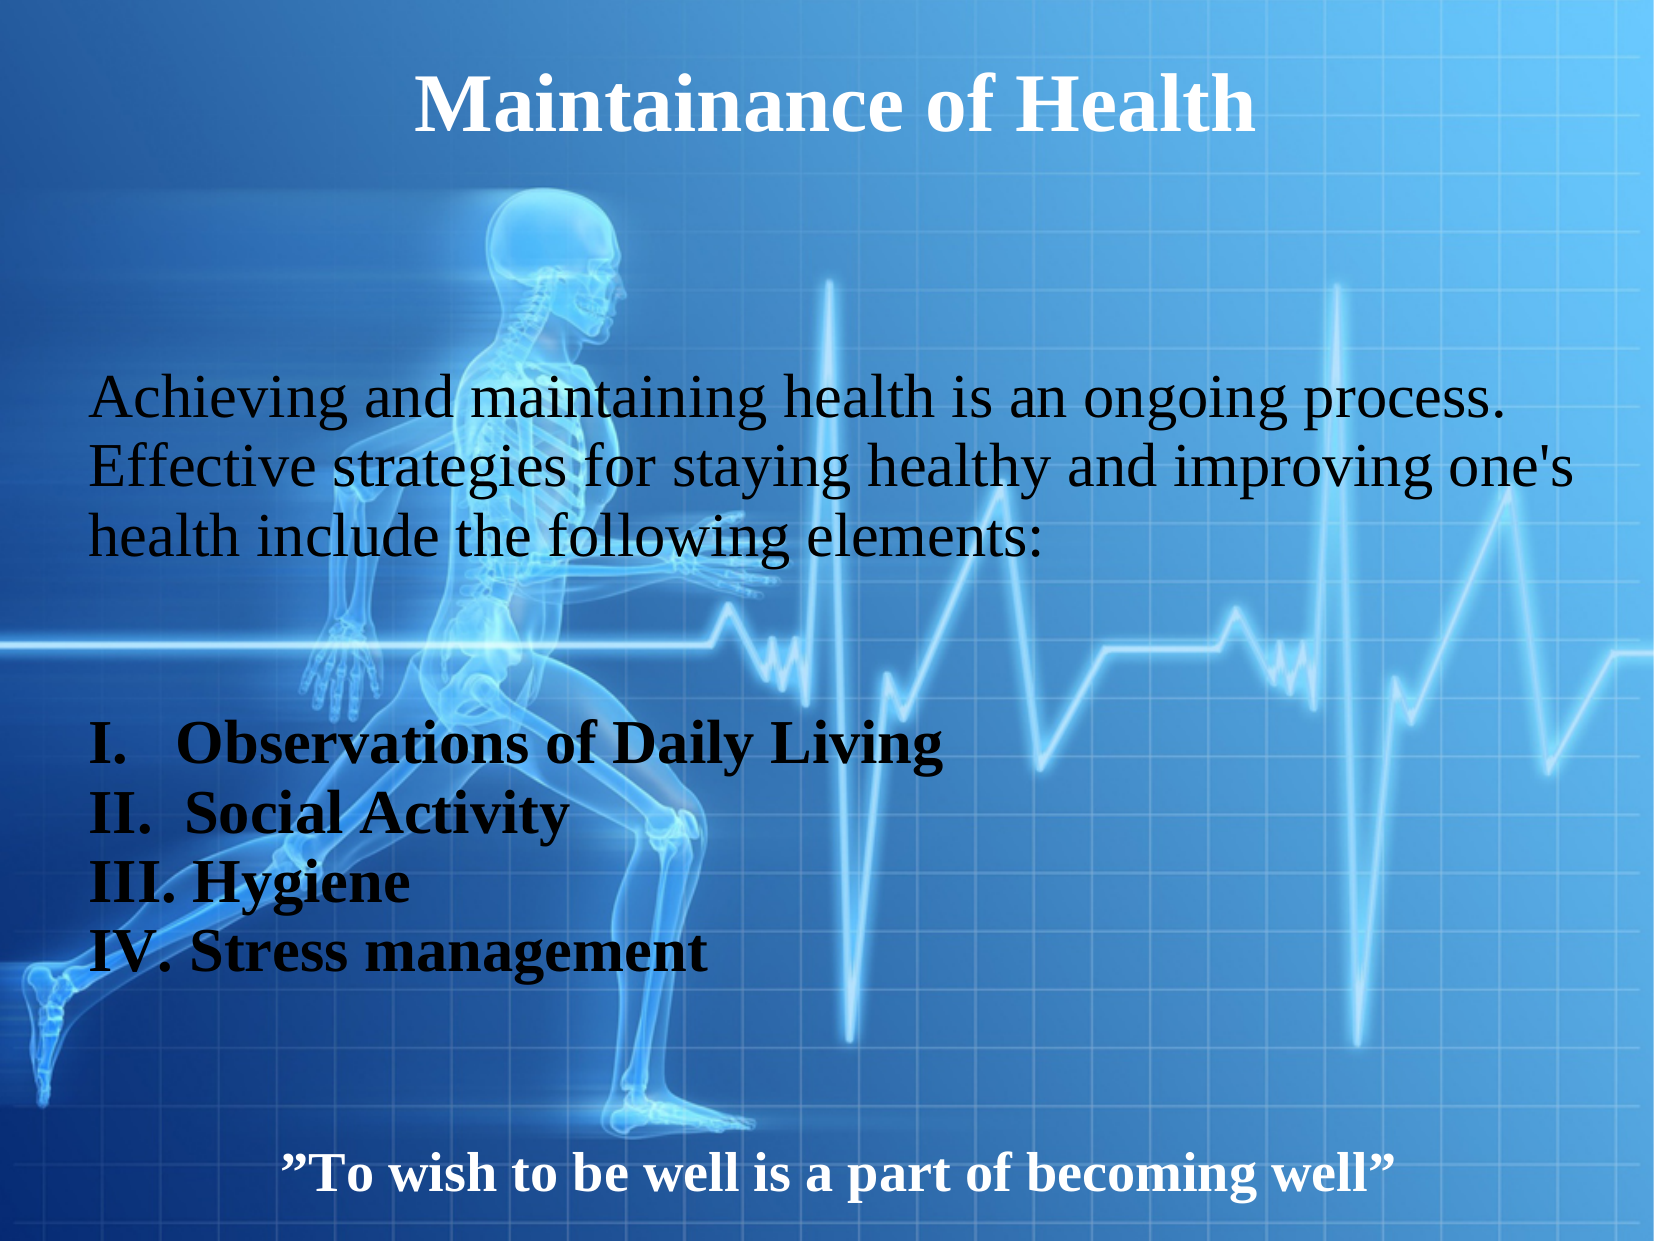

# Maintainance of Health
Achieving and maintaining health is an ongoing process. Effective strategies for staying healthy and improving one's health include the following elements:
 Observations of Daily Living
 Social Activity
 Hygiene
 Stress management
”To wish to be well is a part of becoming well”